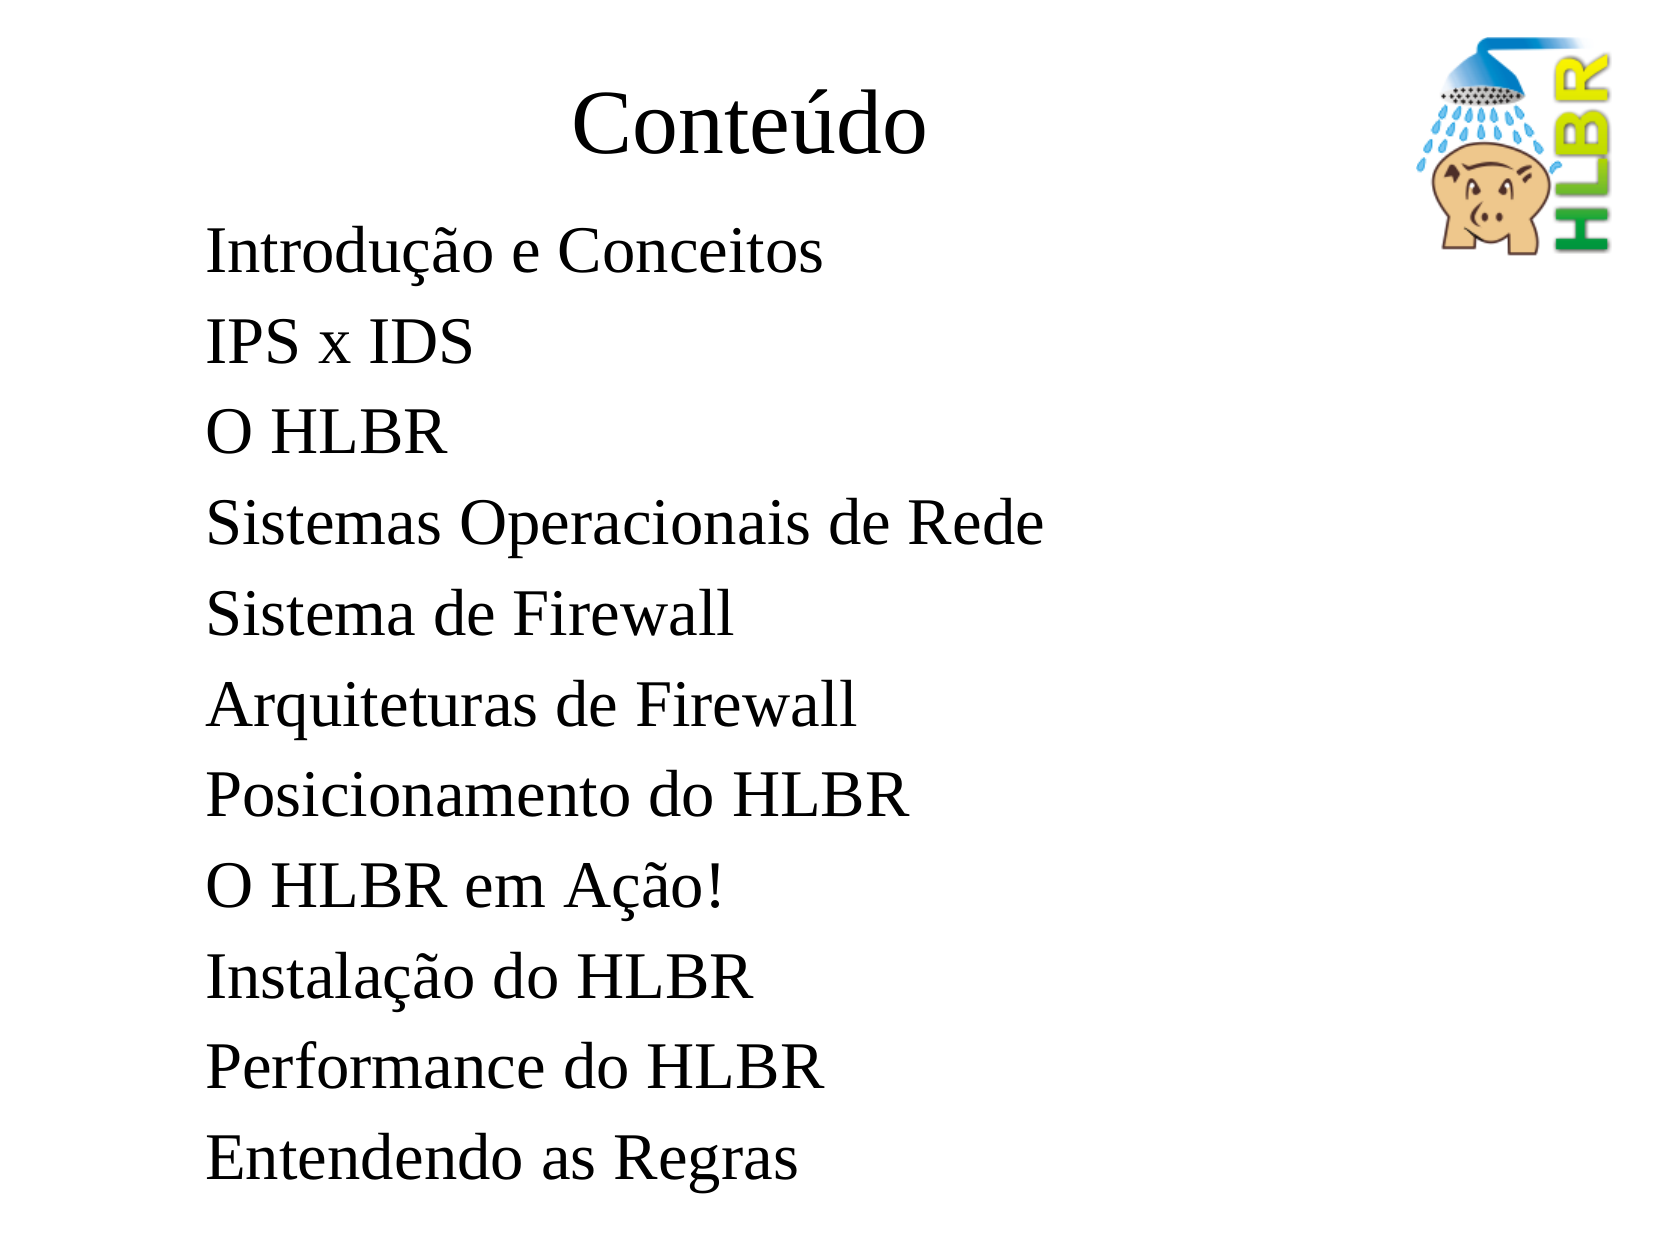

# Conteúdo
Introdução e Conceitos
IPS x IDS
O HLBR
Sistemas Operacionais de Rede
Sistema de Firewall
Arquiteturas de Firewall
Posicionamento do HLBR
O HLBR em Ação!
Instalação do HLBR
Performance do HLBR
Entendendo as Regras